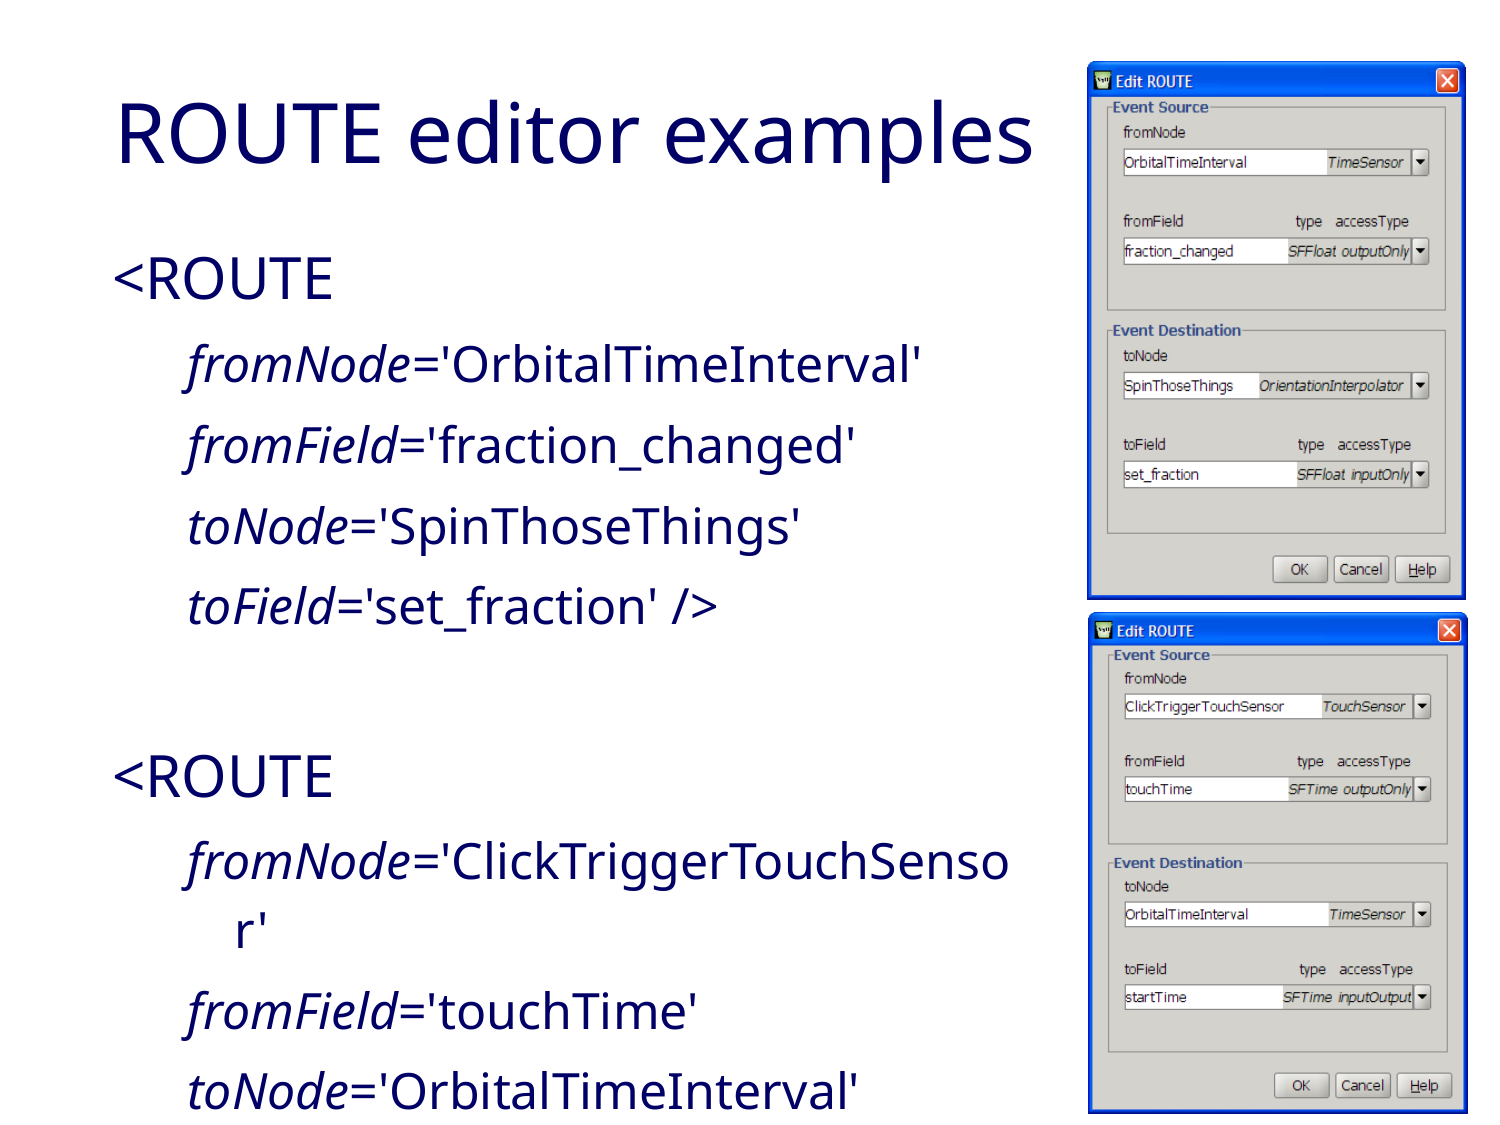

# ROUTE editor examples
<ROUTE
fromNode='OrbitalTimeInterval'
fromField='fraction_changed'
toNode='SpinThoseThings'
toField='set_fraction' />
<ROUTE
fromNode='ClickTriggerTouchSensor'
fromField='touchTime'
toNode='OrbitalTimeInterval'
toField='startTime' />